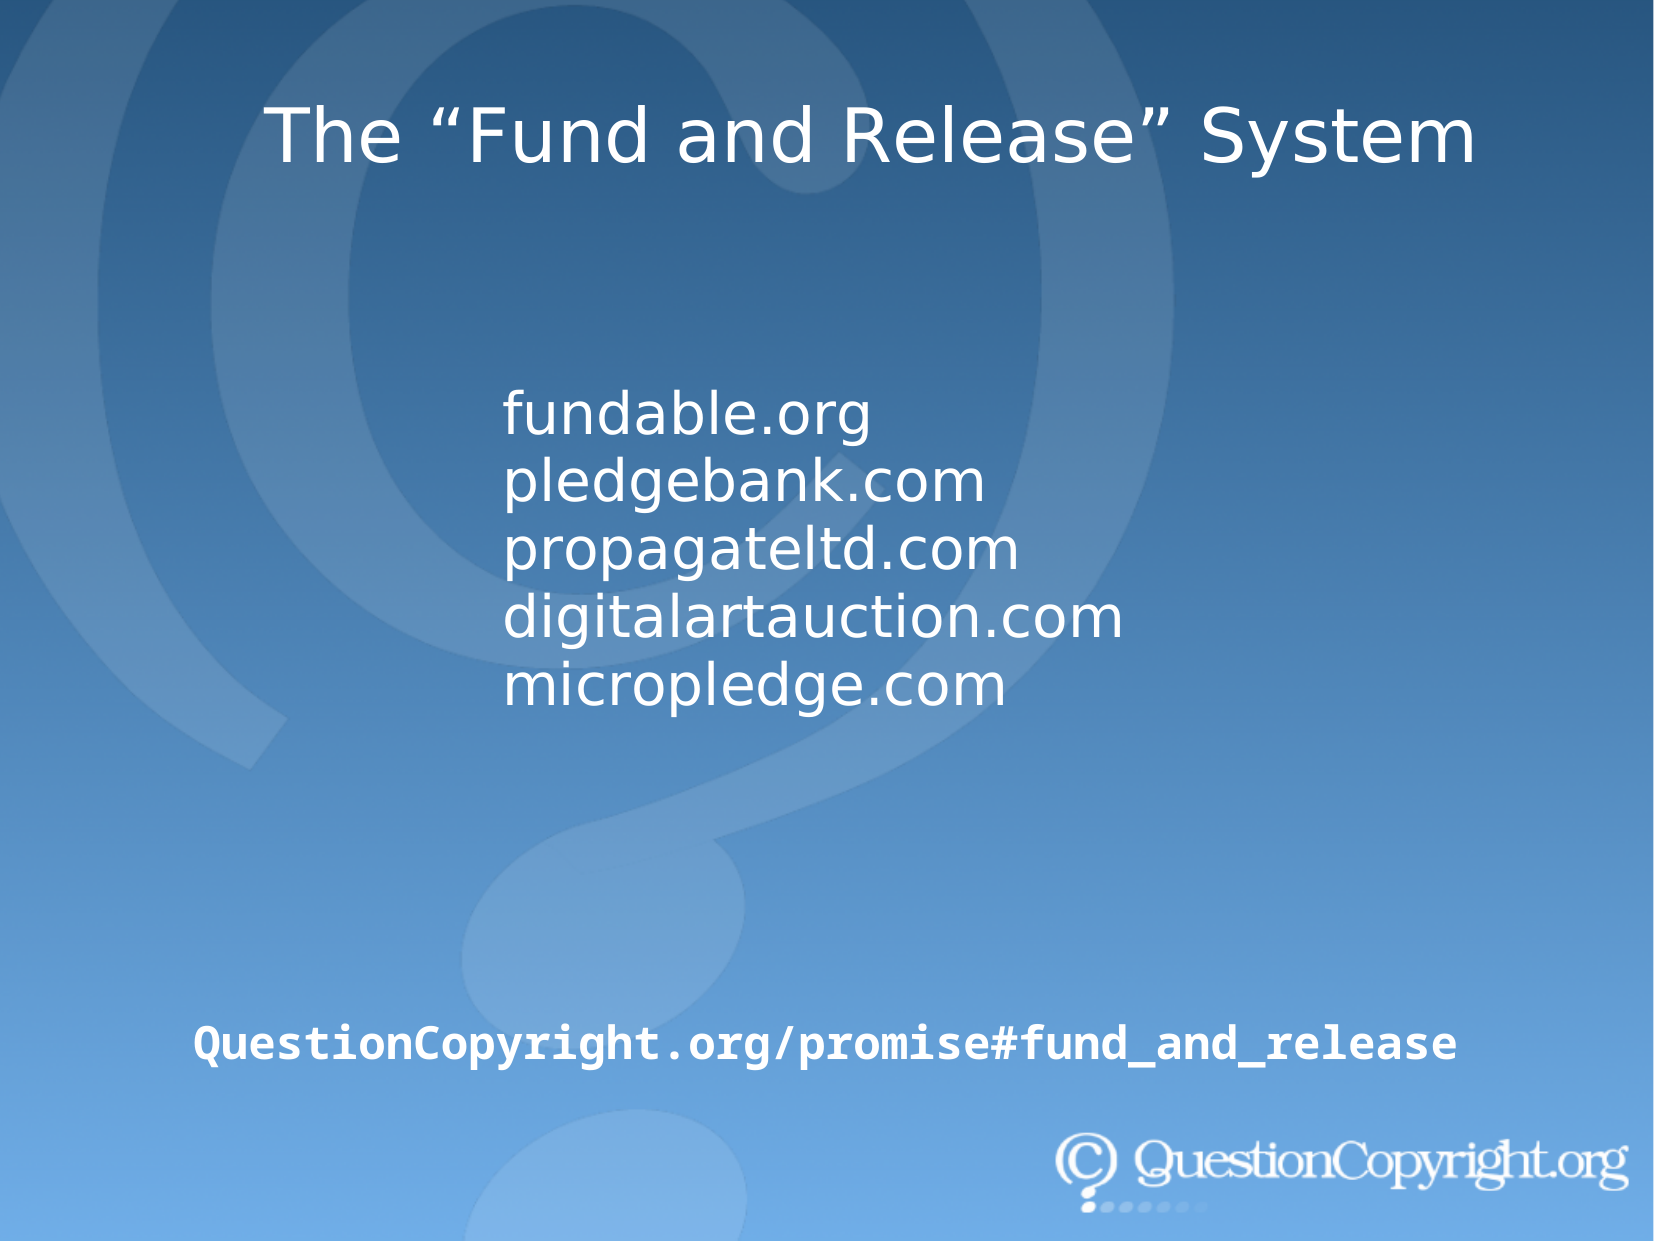

The “Fund and Release” System
fundable.org
pledgebank.com
propagateltd.com
digitalartauction.com
micropledge.com
QuestionCopyright.org/promise#fund_and_release